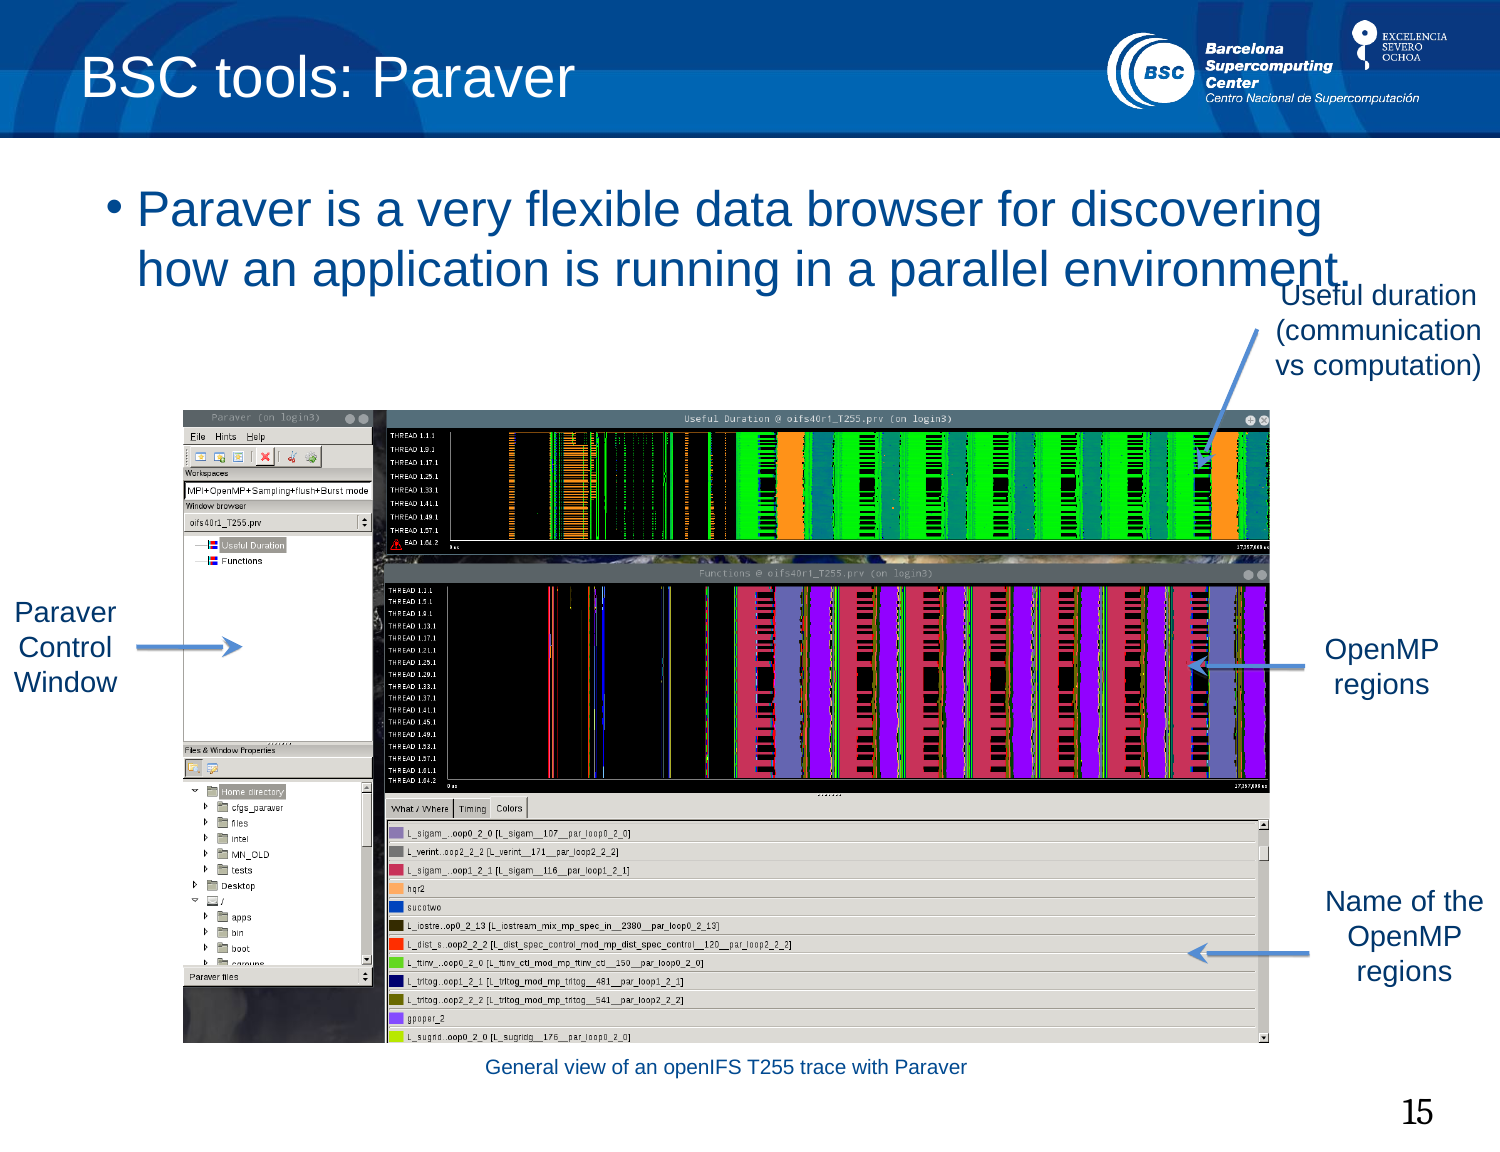

# BSC tools: Paraver
Paraver is a very flexible data browser for discovering how an application is running in a parallel environment.
Useful duration (communication vs computation)
Paraver Control Window
OpenMP regions
Name of the OpenMP regions
General view of an openIFS T255 trace with Paraver